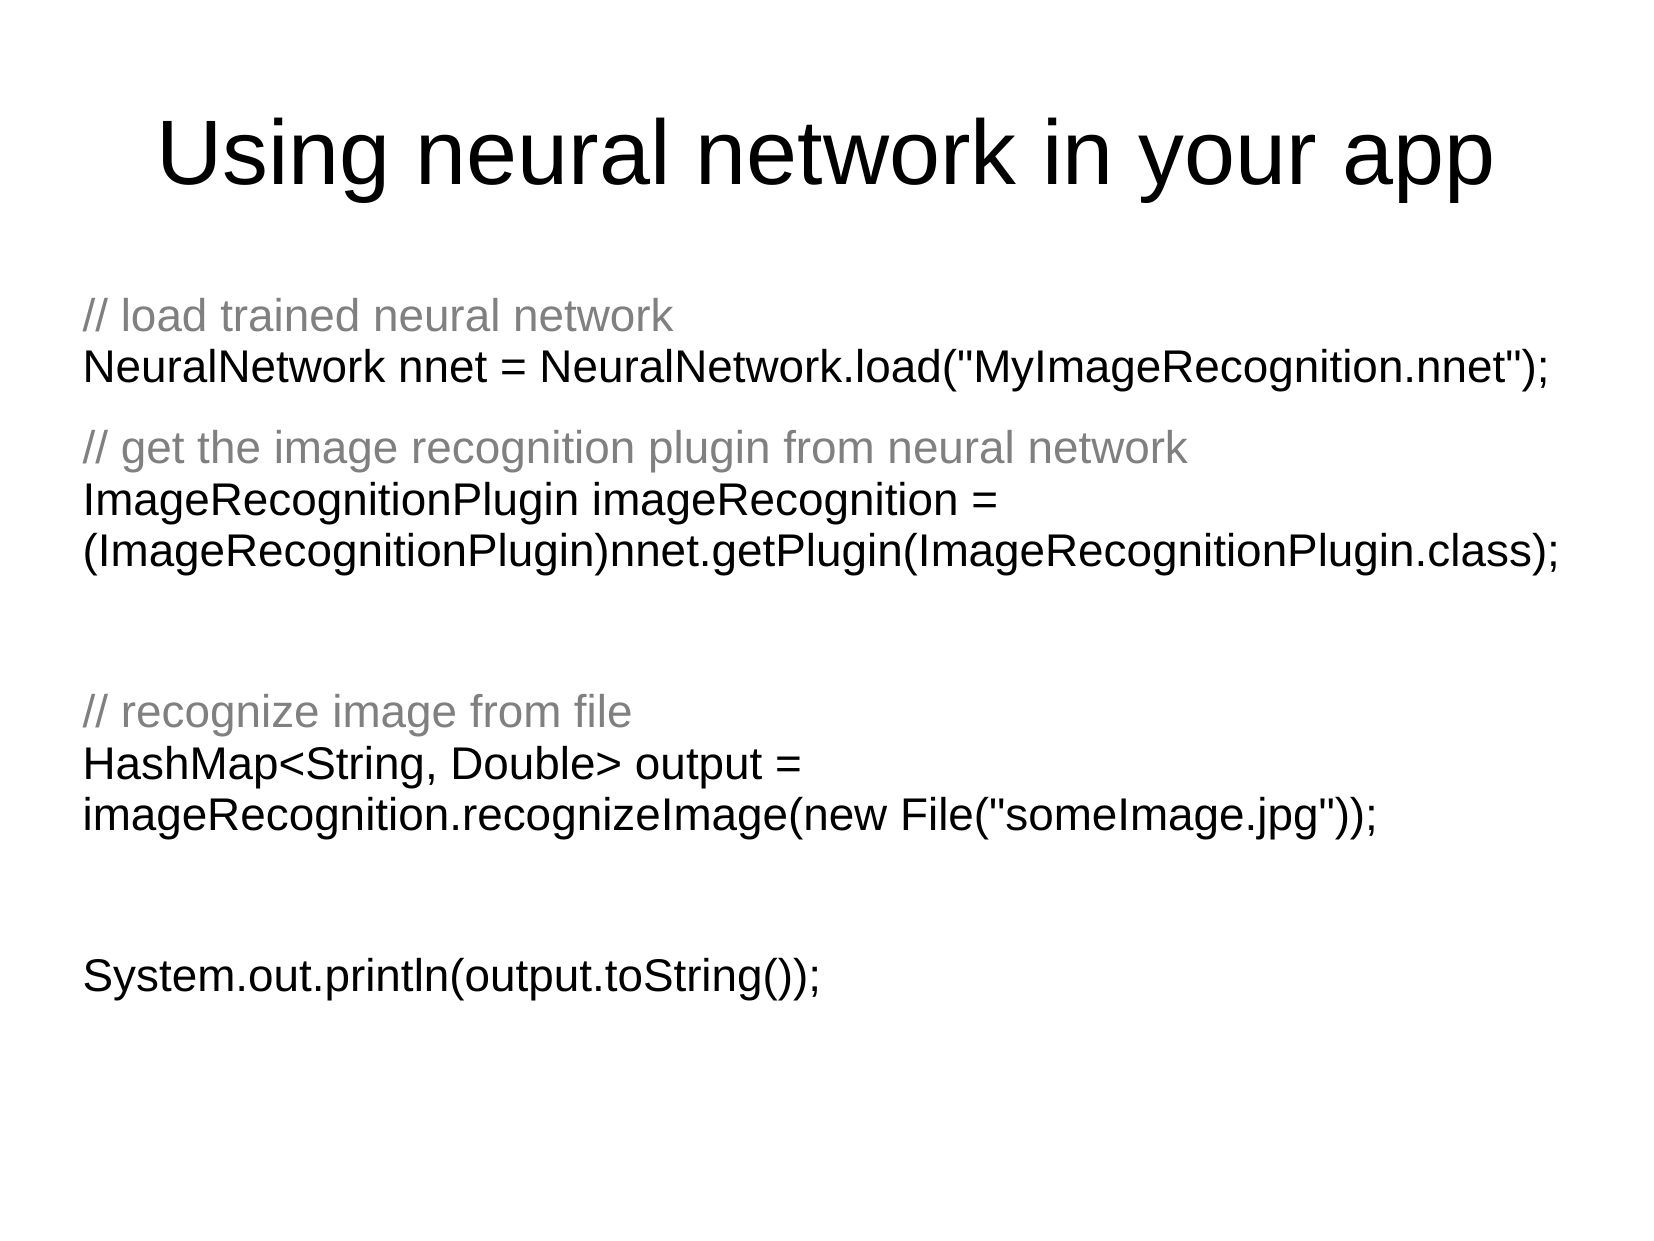

# Using neural network in your app
// load trained neural network
NeuralNetwork nnet = NeuralNetwork.load("MyImageRecognition.nnet");
// get the image recognition plugin from neural network
ImageRecognitionPlugin imageRecognition = (ImageRecognitionPlugin)nnet.getPlugin(ImageRecognitionPlugin.class);
// recognize image from file
HashMap<String, Double> output = imageRecognition.recognizeImage(new File("someImage.jpg"));
System.out.println(output.toString());